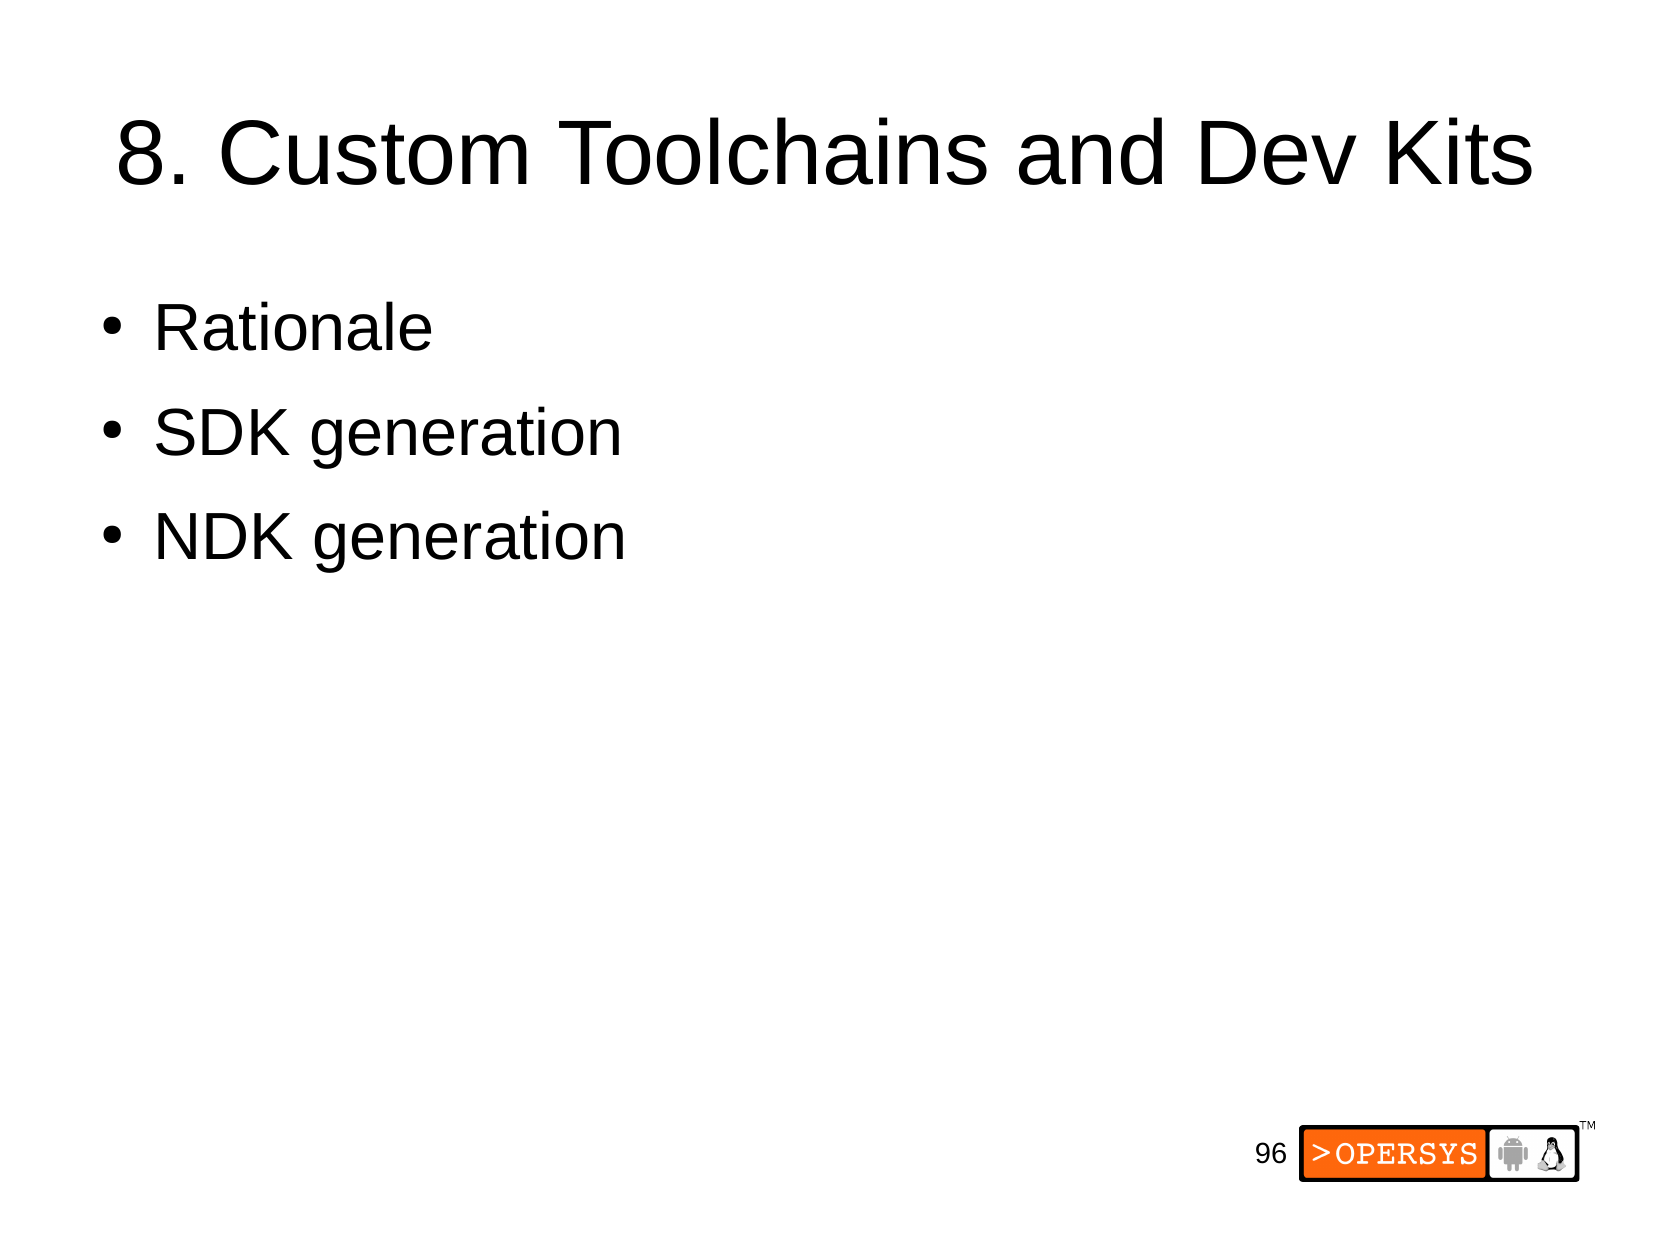

# 8. Custom Toolchains and Dev Kits
Rationale
SDK generation
NDK generation